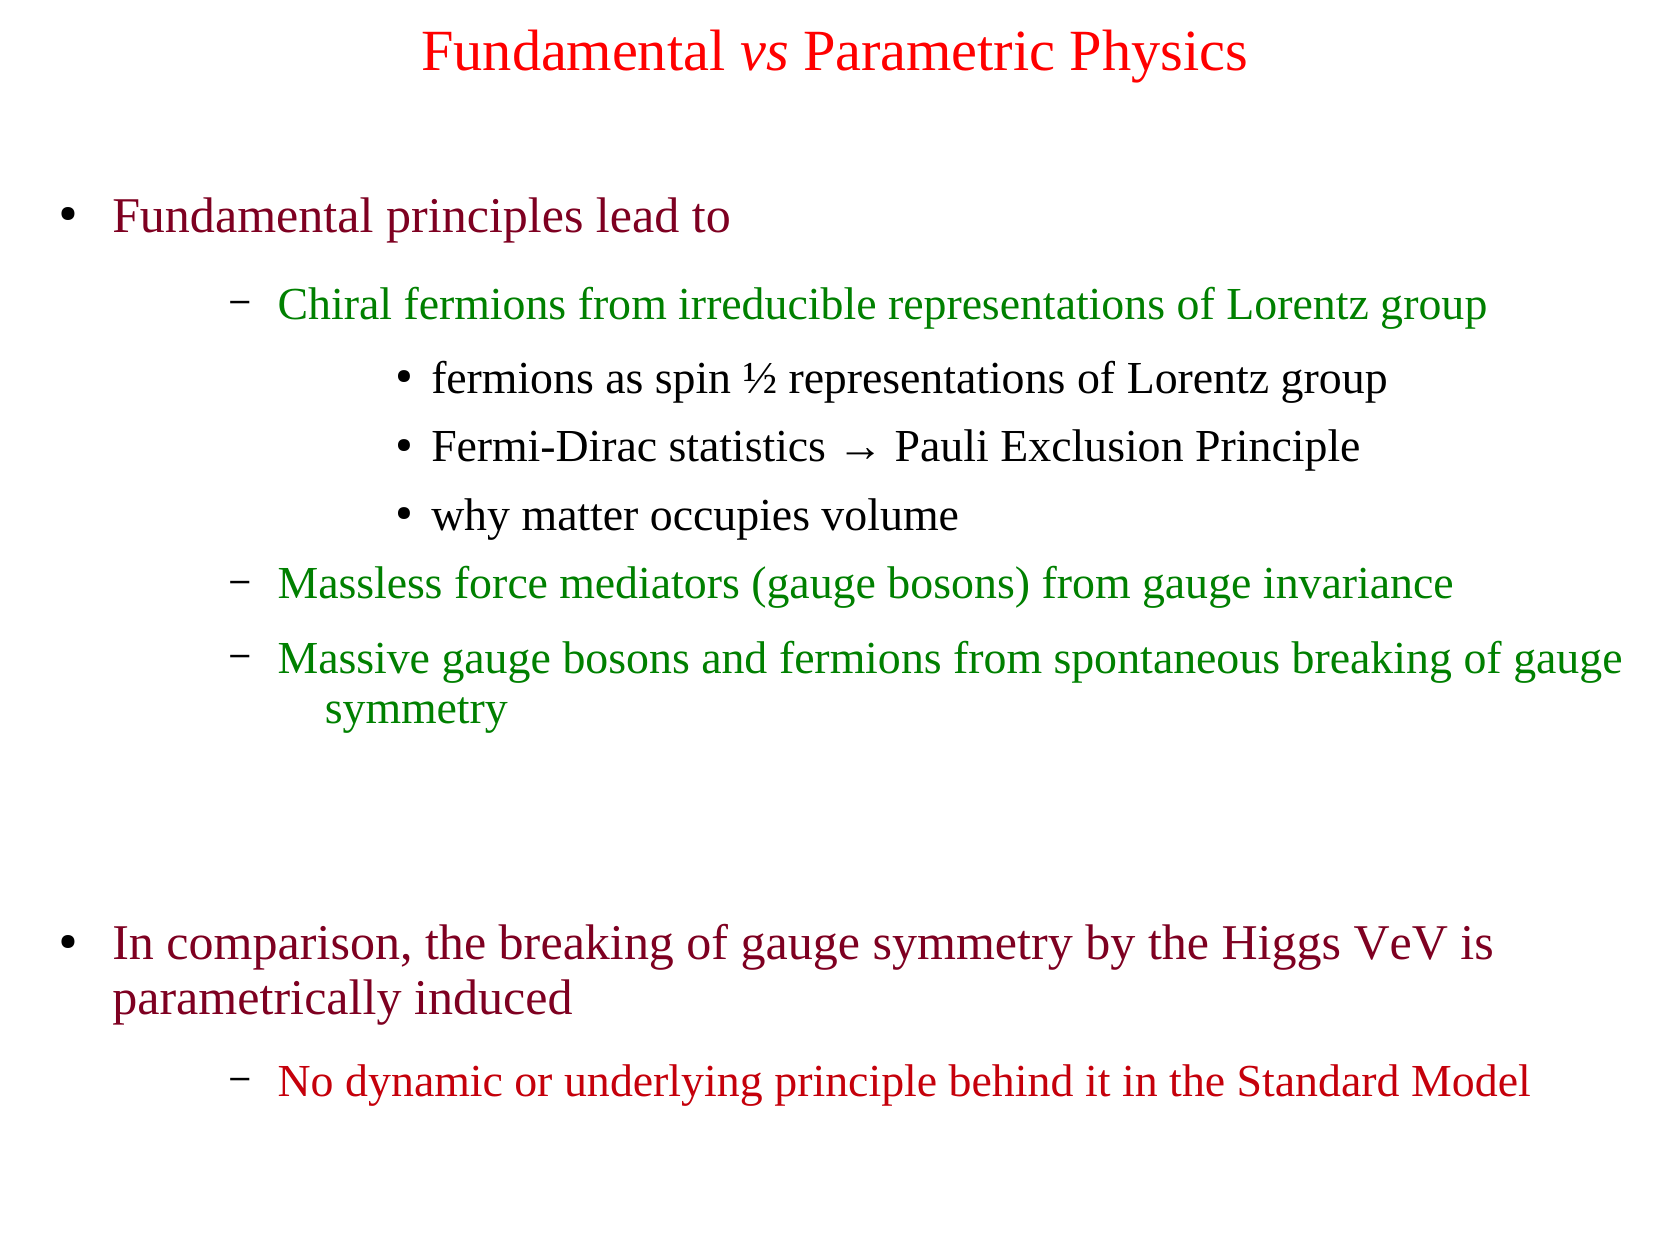

# Fundamental vs Parametric Physics
Fundamental principles lead to
Chiral fermions from irreducible representations of Lorentz group
fermions as spin ½ representations of Lorentz group
Fermi-Dirac statistics → Pauli Exclusion Principle
why matter occupies volume
Massless force mediators (gauge bosons) from gauge invariance
Massive gauge bosons and fermions from spontaneous breaking of gauge symmetry
In comparison, the breaking of gauge symmetry by the Higgs VeV is parametrically induced
No dynamic or underlying principle behind it in the Standard Model